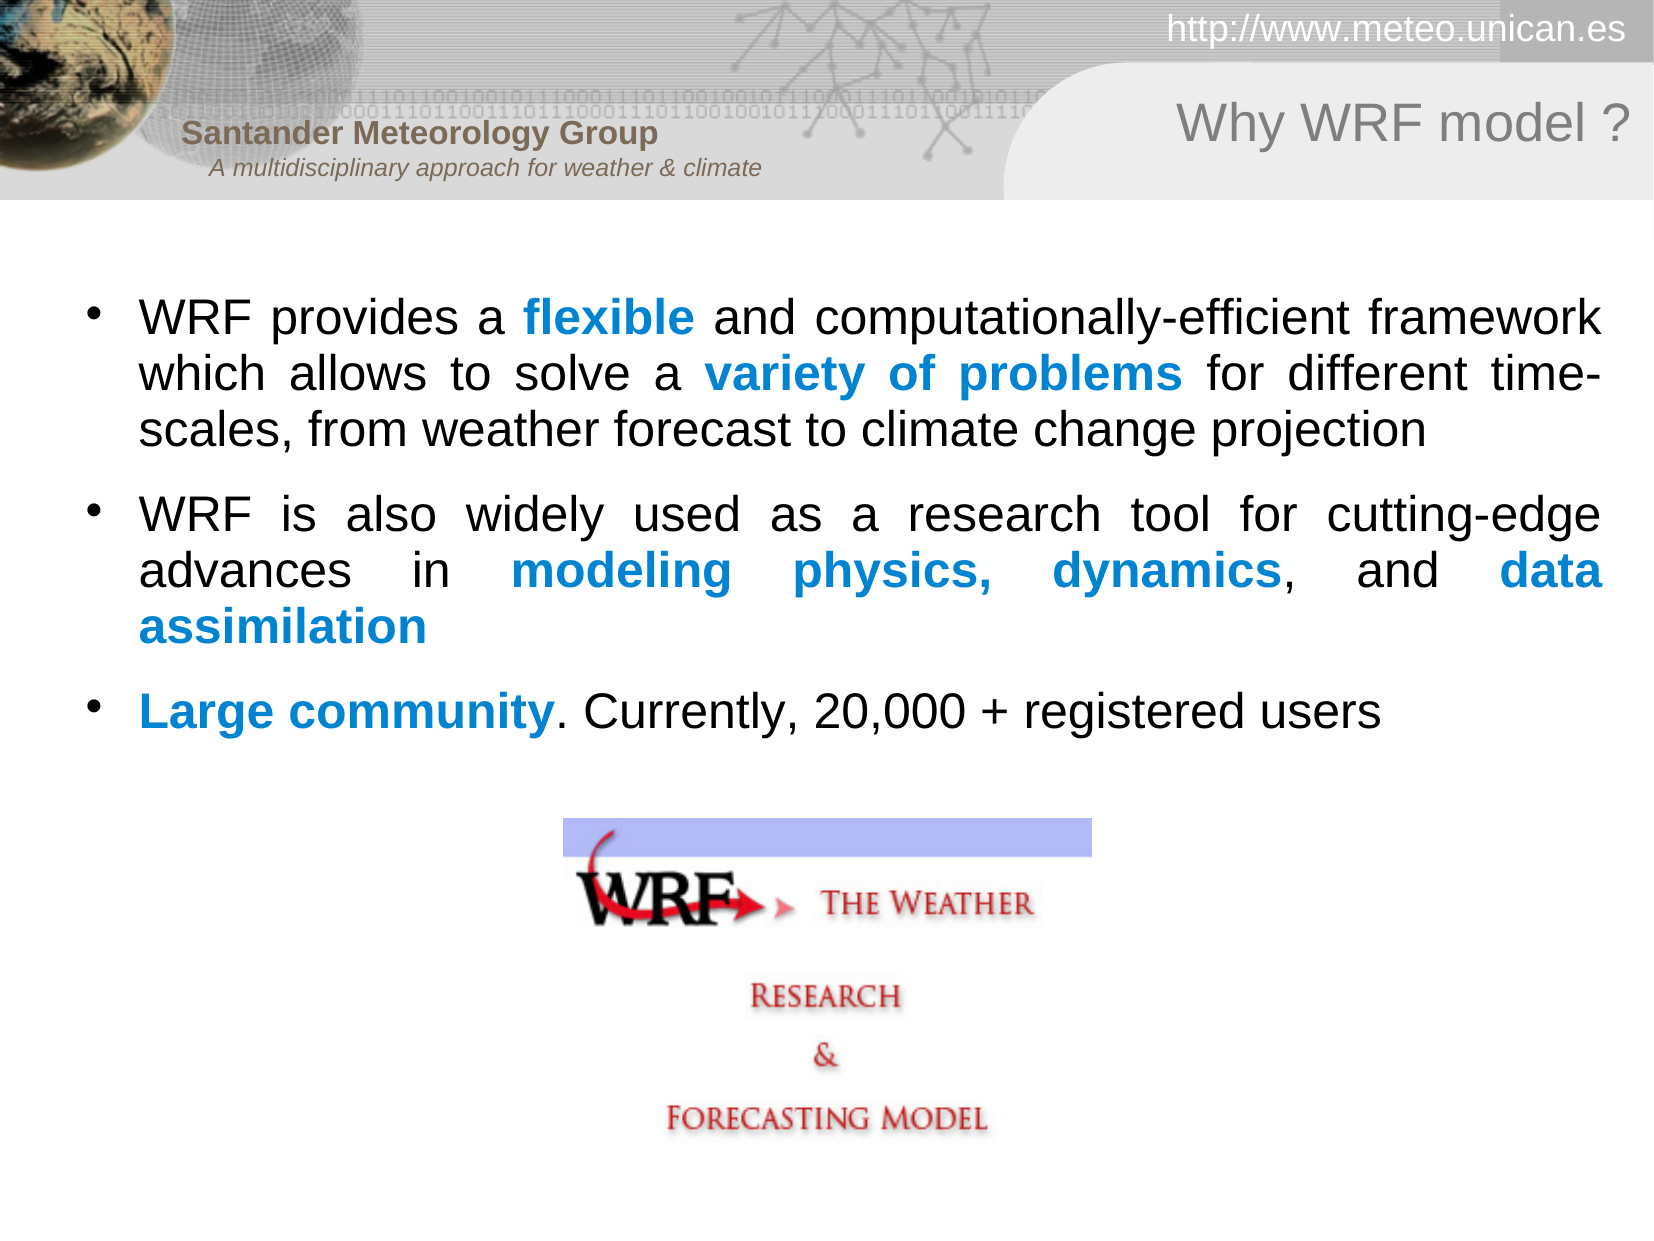

Why WRF model ?
# WRF provides a flexible and computationally-efficient framework which allows to solve a variety of problems for different time-scales, from weather forecast to climate change projection
WRF is also widely used as a research tool for cutting-edge advances in modeling physics, dynamics, and data assimilation
Large community. Currently, 20,000 + registered users